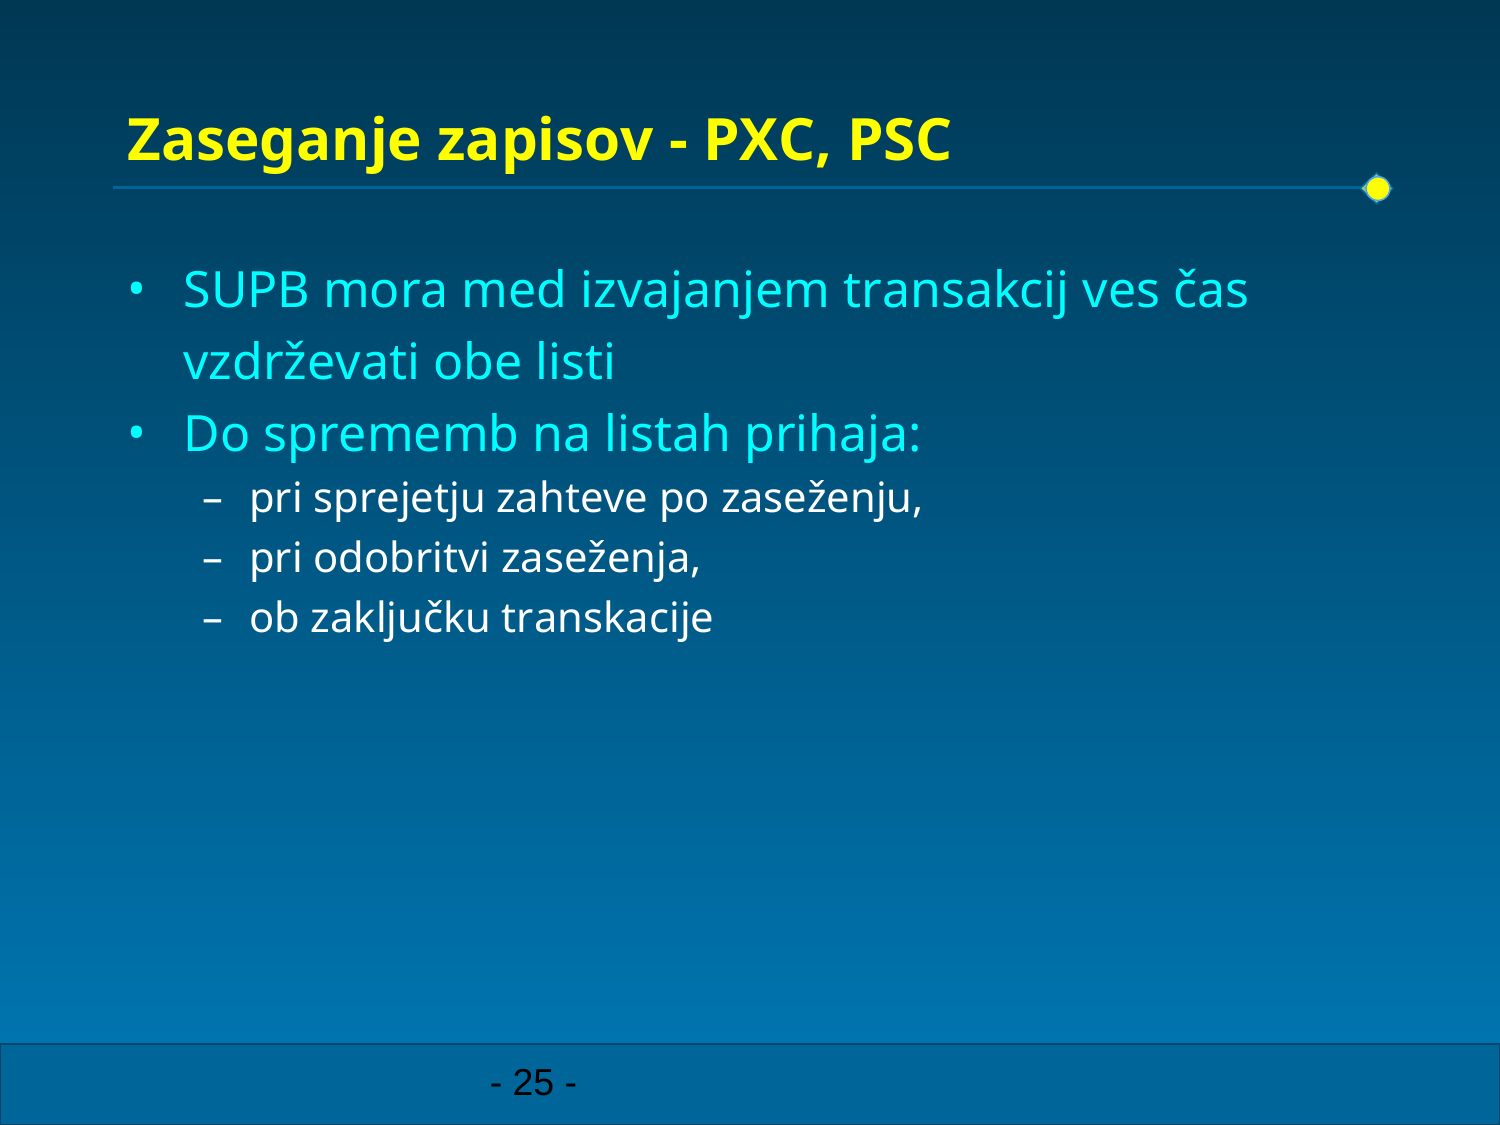

# Zaseganje zapisov - PXC, PSC
SUPB mora med izvajanjem transakcij ves čas vzdrževati obe listi
Do sprememb na listah prihaja:
pri sprejetju zahteve po zaseženju,
pri odobritvi zaseženja,
ob zaključku transkacije